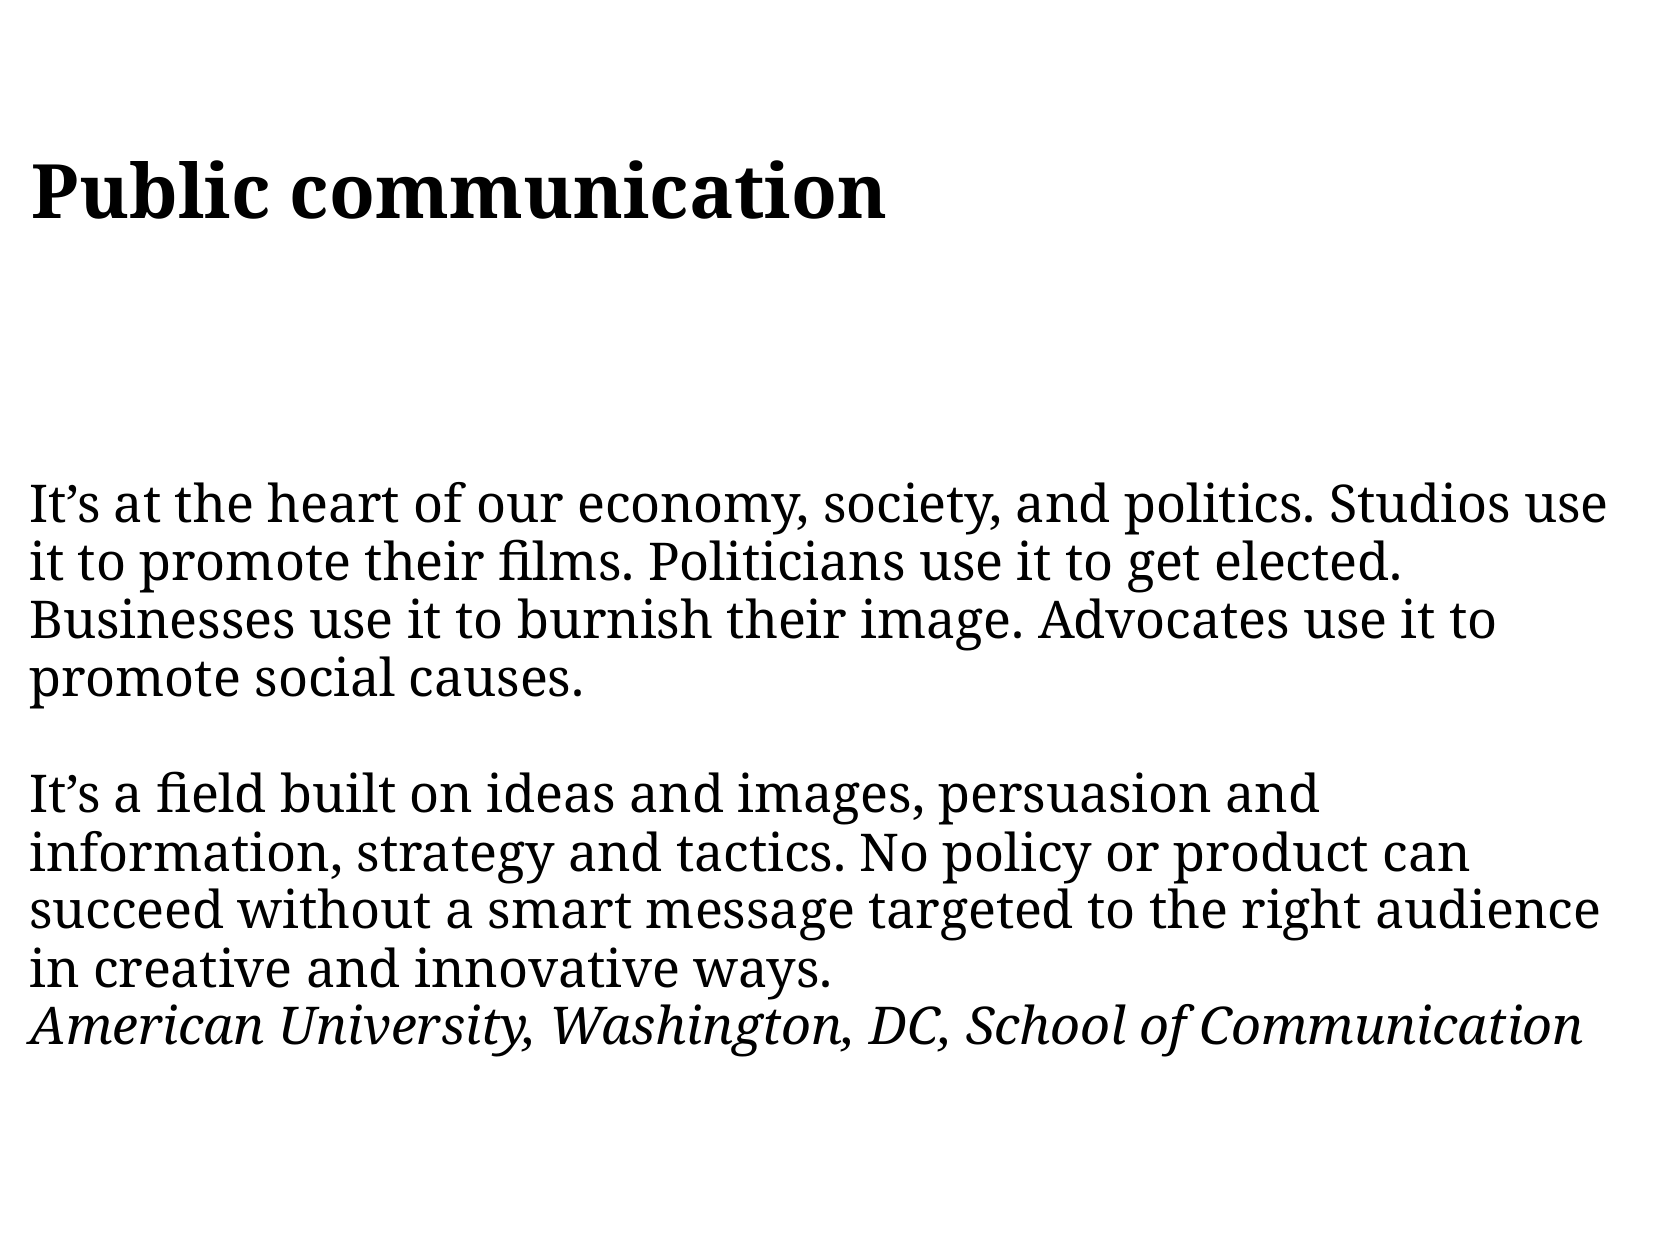

#
Public communication
It’s at the heart of our economy, society, and politics. Studios use it to promote their films. Politicians use it to get elected. Businesses use it to burnish their image. Advocates use it to promote social causes.
It’s a field built on ideas and images, persuasion and information, strategy and tactics. No policy or product can succeed without a smart message targeted to the right audience in creative and innovative ways.
American University, Washington, DC, School of Communication